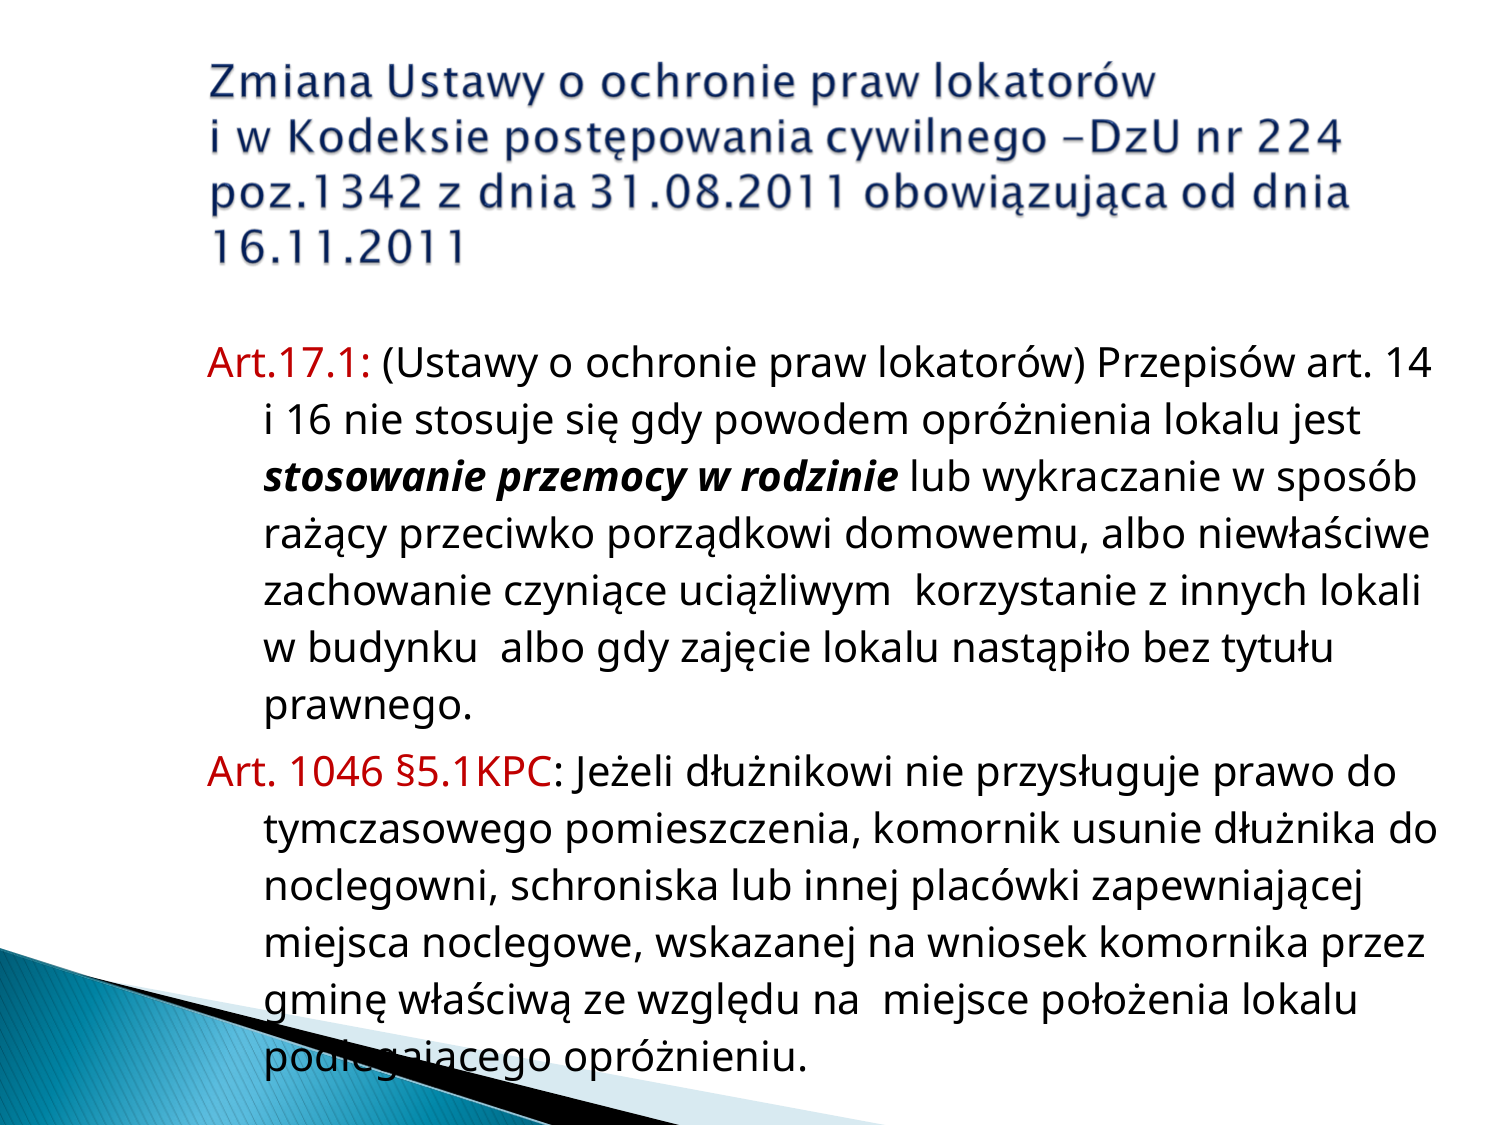

# Art.17.1: (Ustawy o ochronie praw lokatorów) Przepisów art. 14 i 16 nie stosuje się gdy powodem opróżnienia lokalu jest stosowanie przemocy w rodzinie lub wykraczanie w sposób rażący przeciwko porządkowi domowemu, albo niewłaściwe zachowanie czyniące uciążliwym korzystanie z innych lokali w budynku albo gdy zajęcie lokalu nastąpiło bez tytułu prawnego.
Art. 1046 §5.1KPC: Jeżeli dłużnikowi nie przysługuje prawo do tymczasowego pomieszczenia, komornik usunie dłużnika do noclegowni, schroniska lub innej placówki zapewniającej miejsca noclegowe, wskazanej na wniosek komornika przez gminę właściwą ze względu na miejsce położenia lokalu podlegającego opróżnieniu.